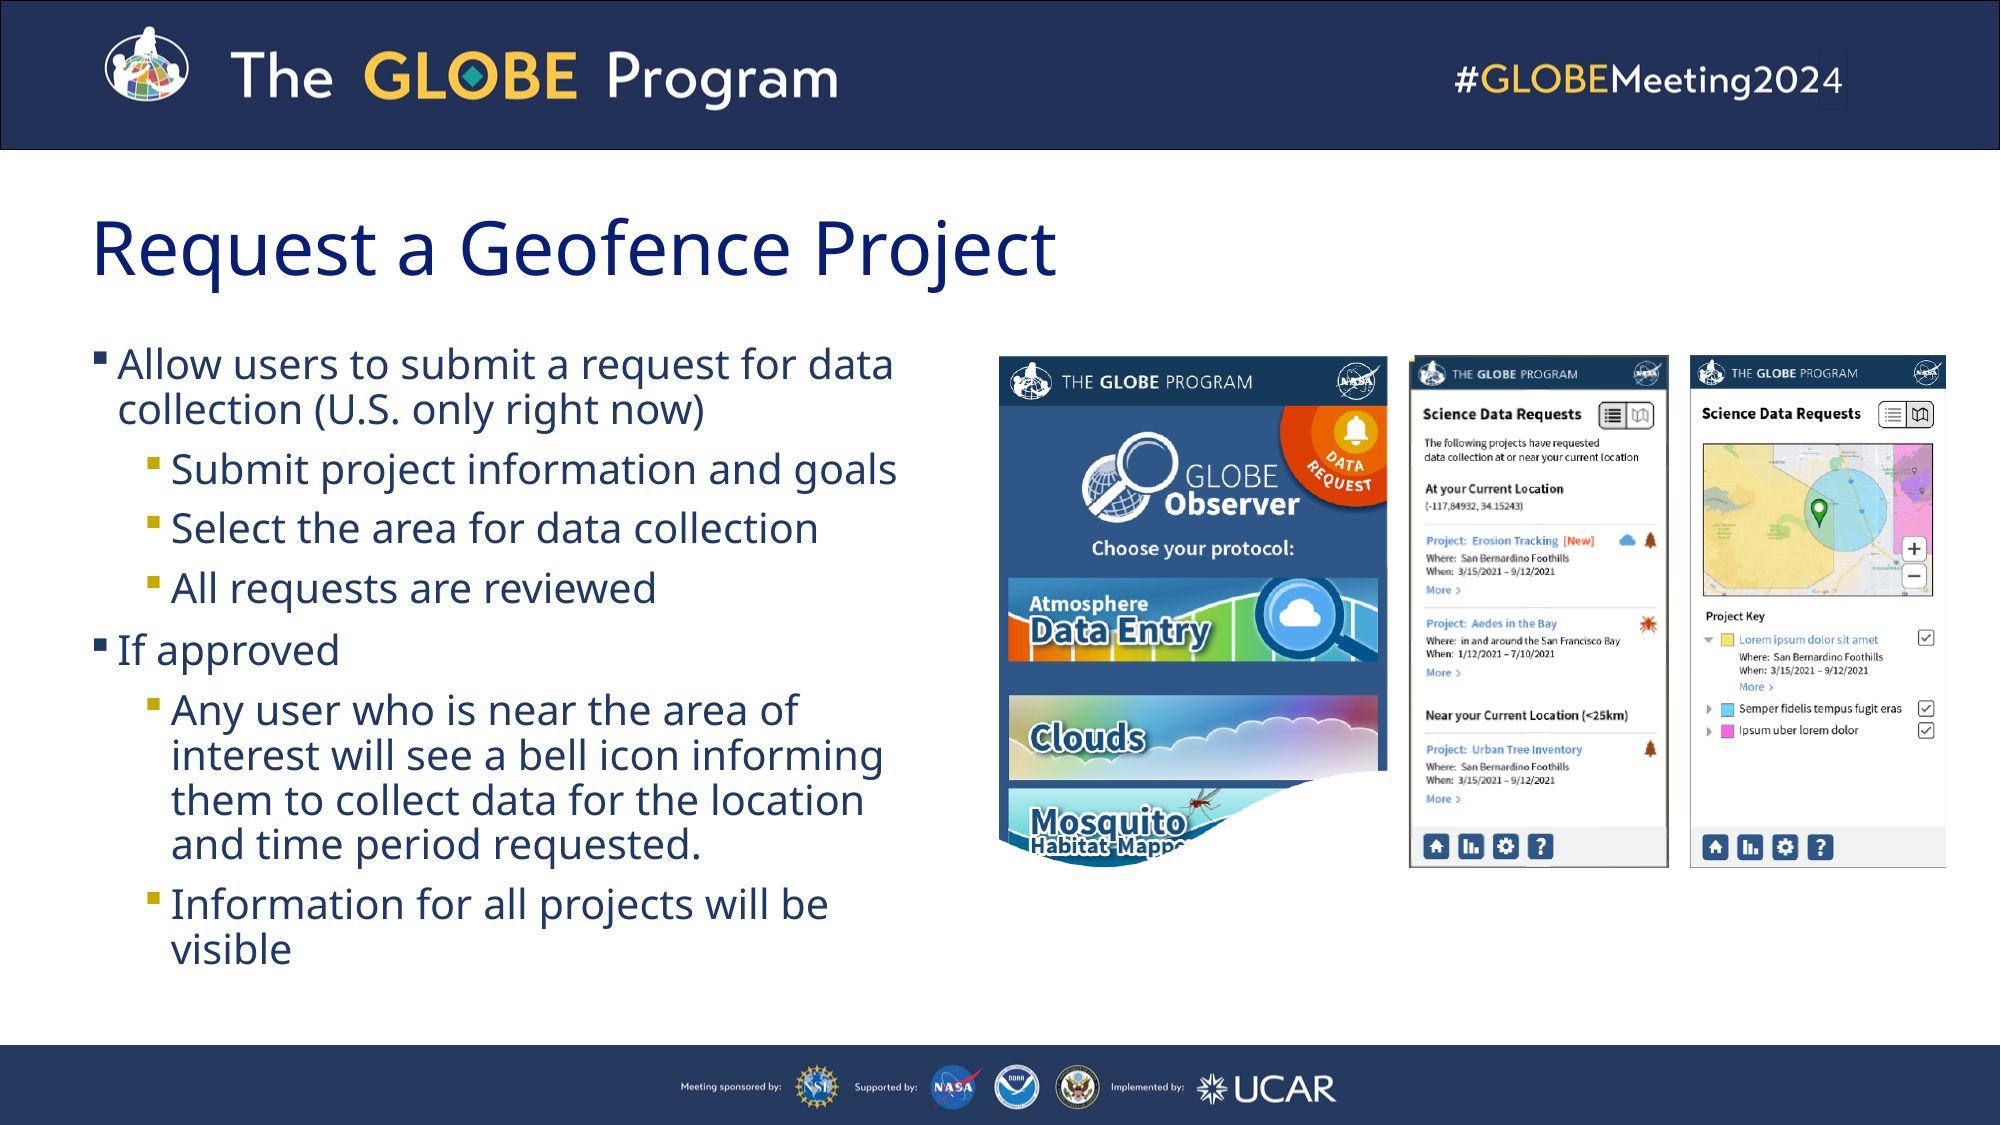

# Request a Geofence Project
Allow users to submit a request for data collection (U.S. only right now)
Submit project information and goals
Select the area for data collection
All requests are reviewed
If approved
Any user who is near the area of interest will see a bell icon informing them to collect data for the location and time period requested.
Information for all projects will be visible